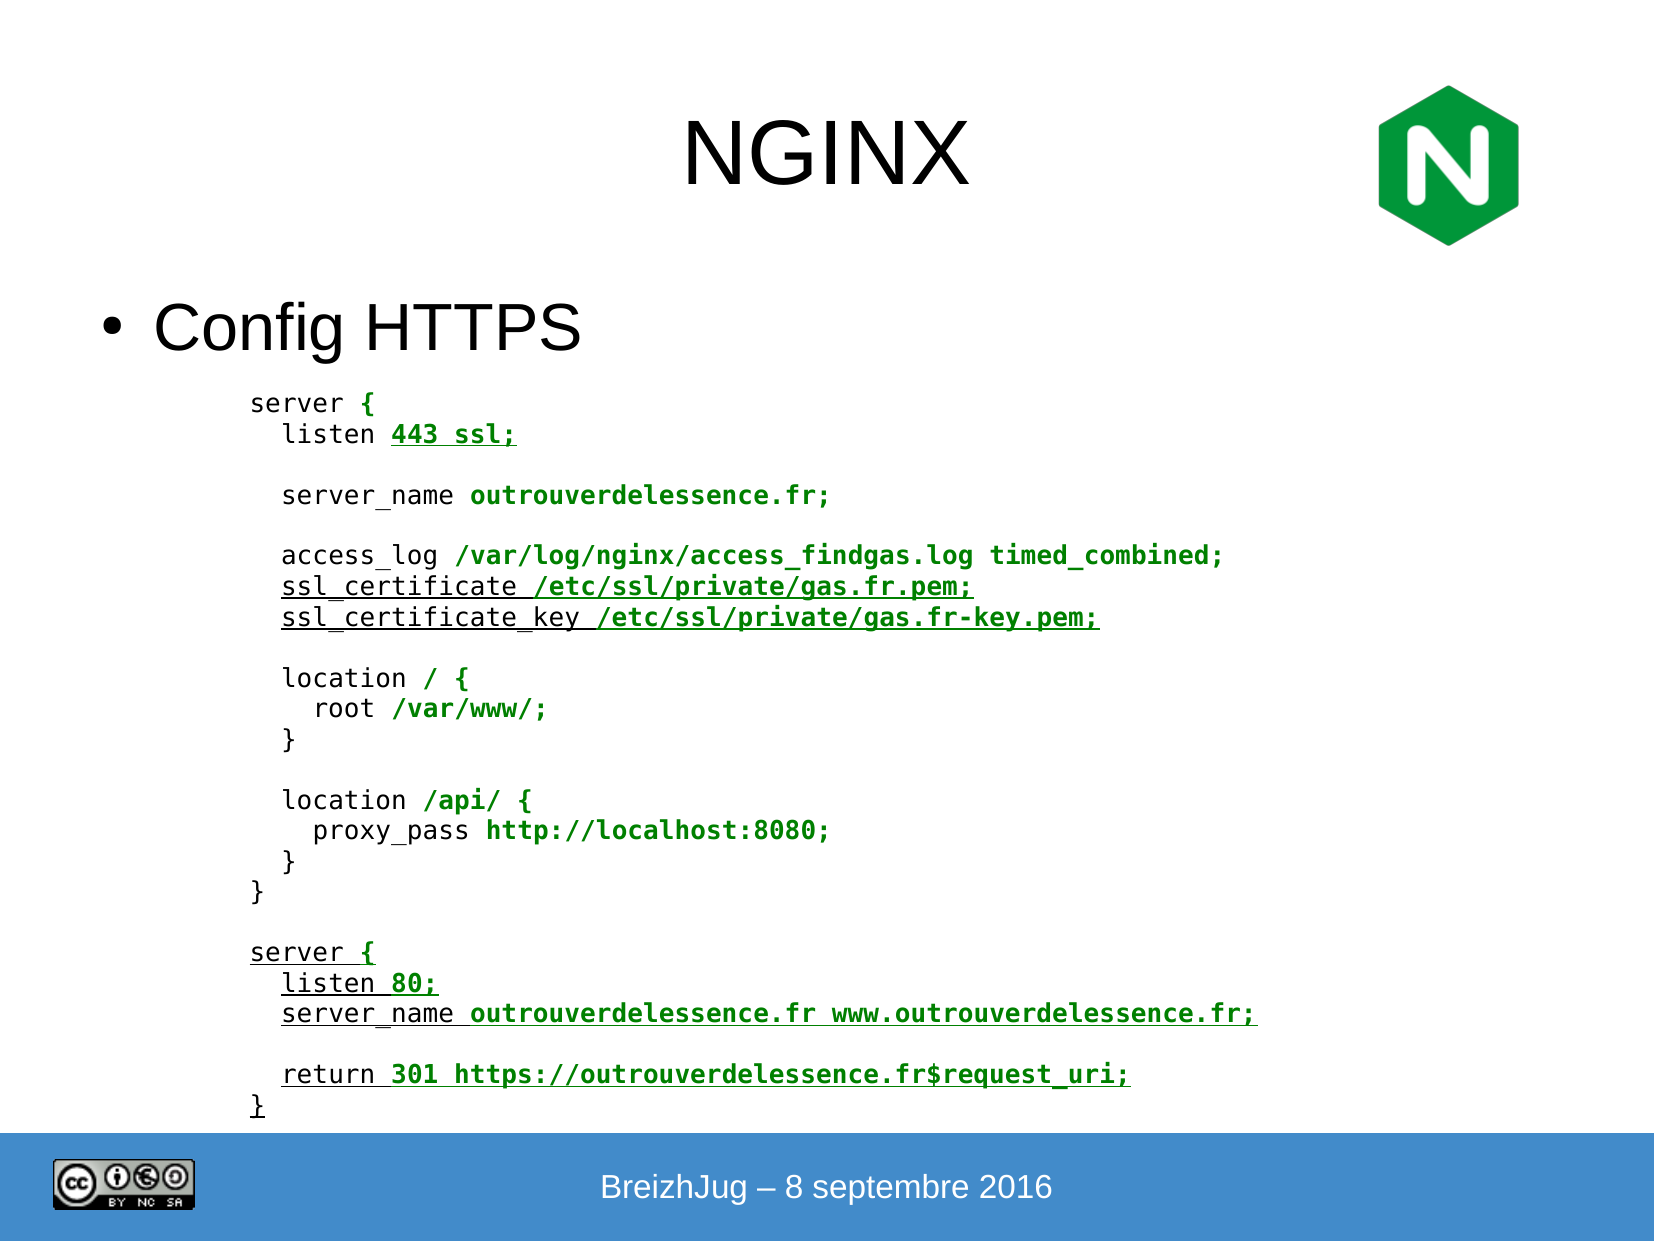

# NGINX
Config HTTPS
server {
 listen 443 ssl;
 server_name outrouverdelessence.fr;
 access_log /var/log/nginx/access_findgas.log timed_combined;
 ssl_certificate /etc/ssl/private/gas.fr.pem;
 ssl_certificate_key /etc/ssl/private/gas.fr-key.pem;
 location / {
 root /var/www/;
 }
 location /api/ {
 proxy_pass http://localhost:8080;
 }
}
server {
 listen 80;
 server_name outrouverdelessence.fr www.outrouverdelessence.fr;
 return 301 https://outrouverdelessence.fr$request_uri;
}